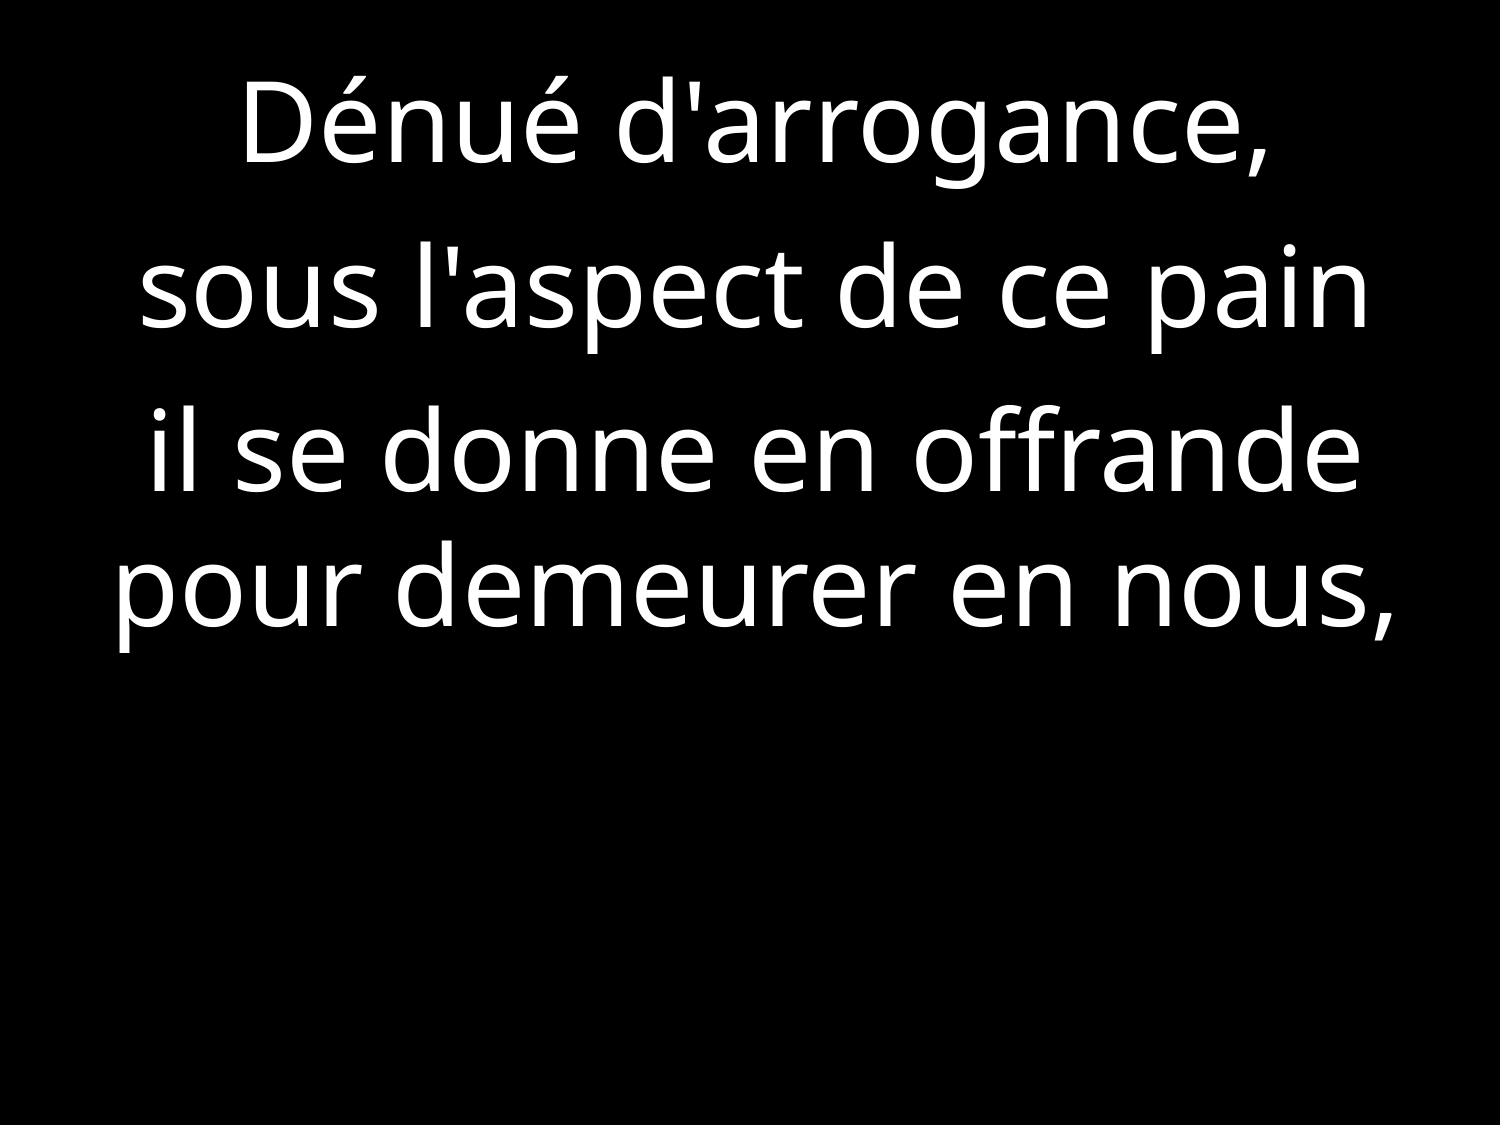

Dénué d'arrogance,
sous l'aspect de ce pain
il se donne en offrande pour demeurer en nous,
#